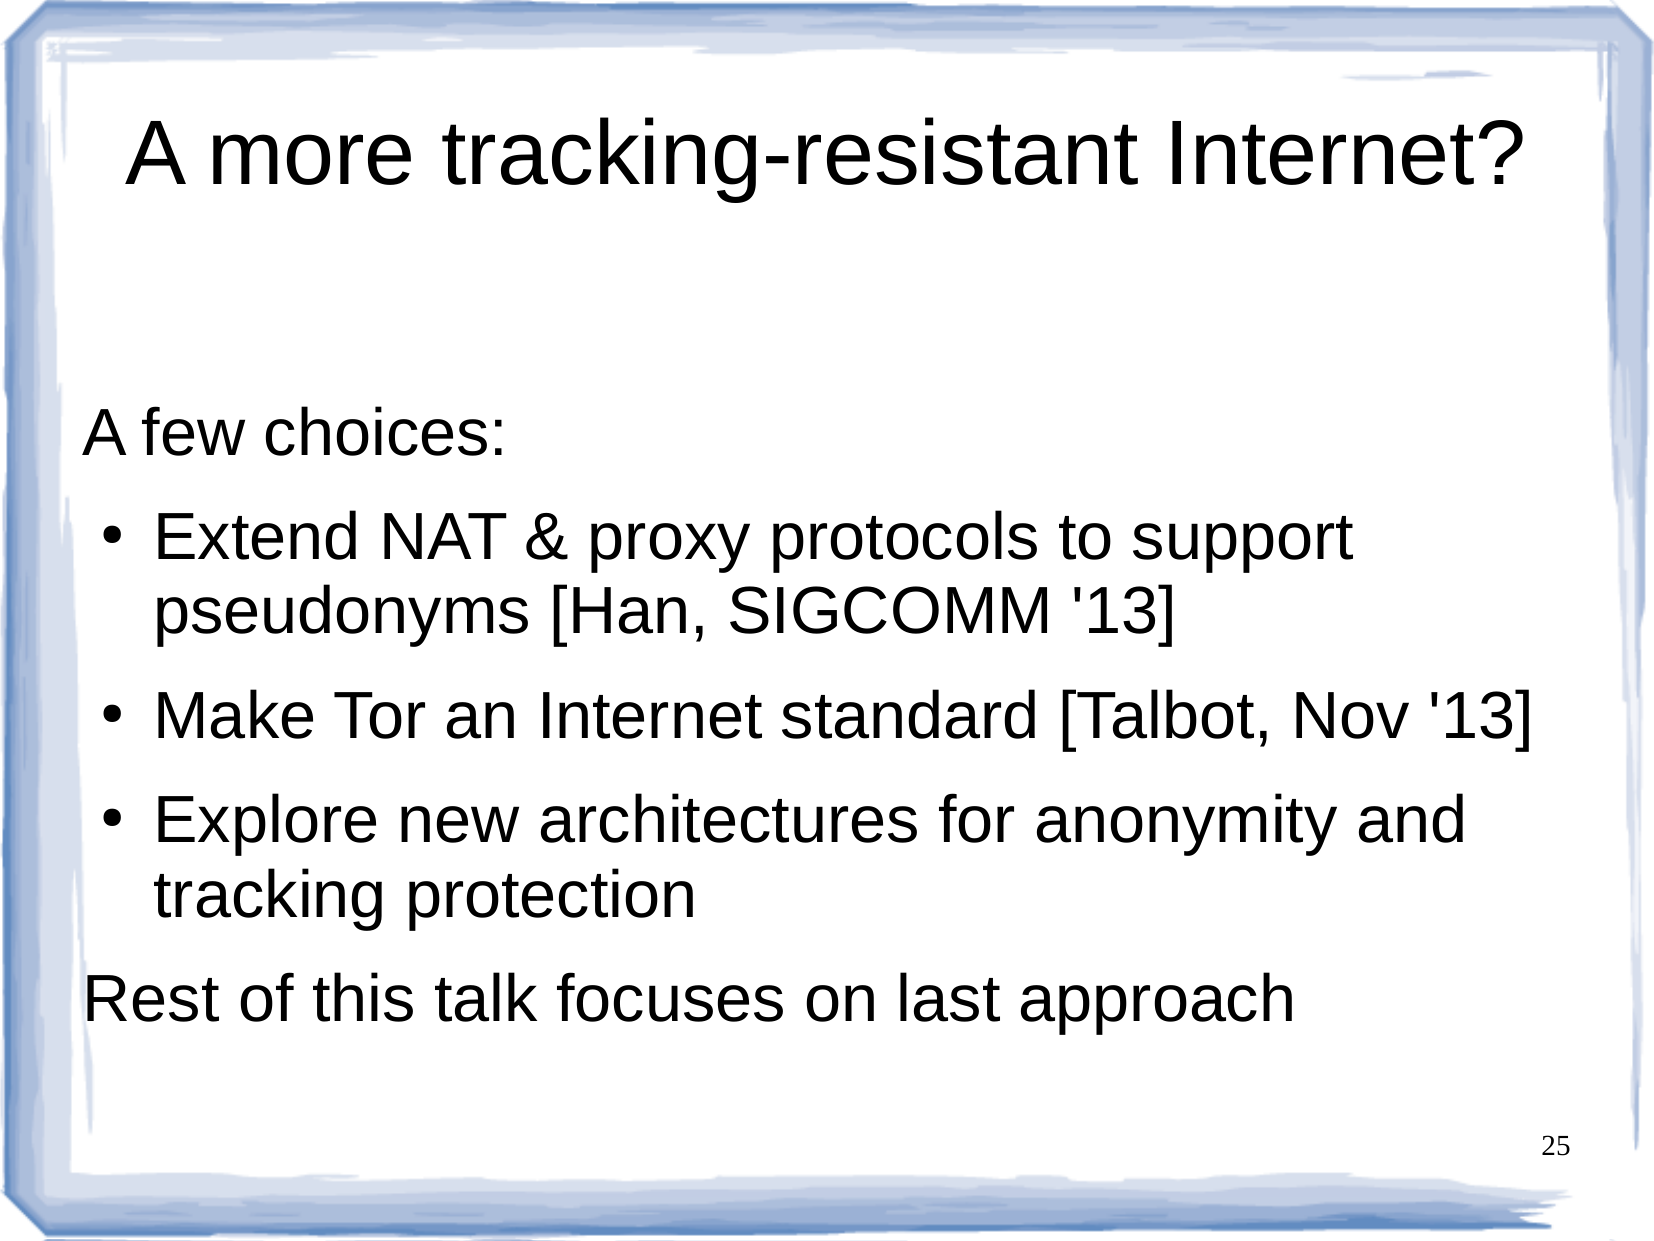

# A more tracking-resistant Internet?
A few choices:
Extend NAT & proxy protocols to support pseudonyms [Han, SIGCOMM '13]
Make Tor an Internet standard [Talbot, Nov '13]
Explore new architectures for anonymity and tracking protection
Rest of this talk focuses on last approach
25